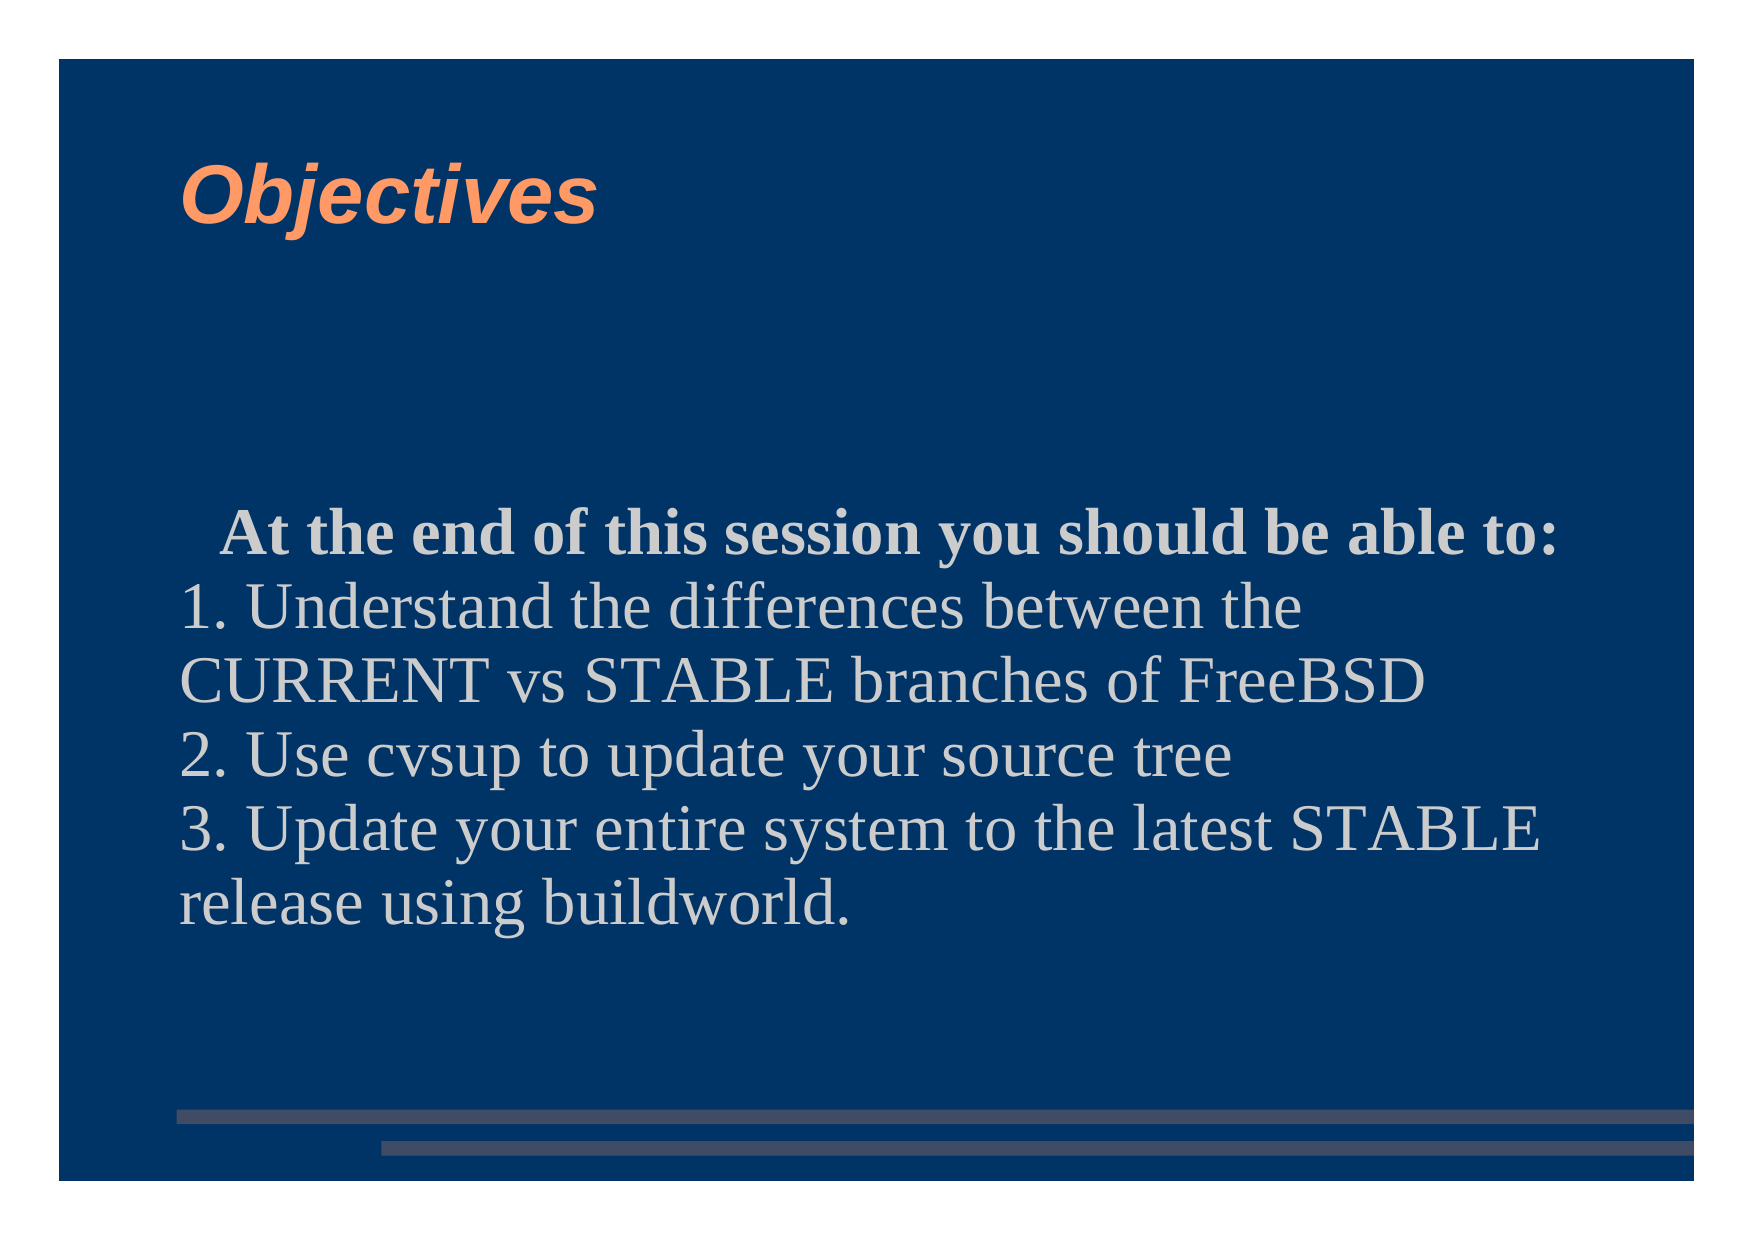

# Objectives
At the end of this session you should be able to:
1. Understand the differences between the CURRENT vs STABLE branches of FreeBSD
2. Use cvsup to update your source tree
3. Update your entire system to the latest STABLE release using buildworld.